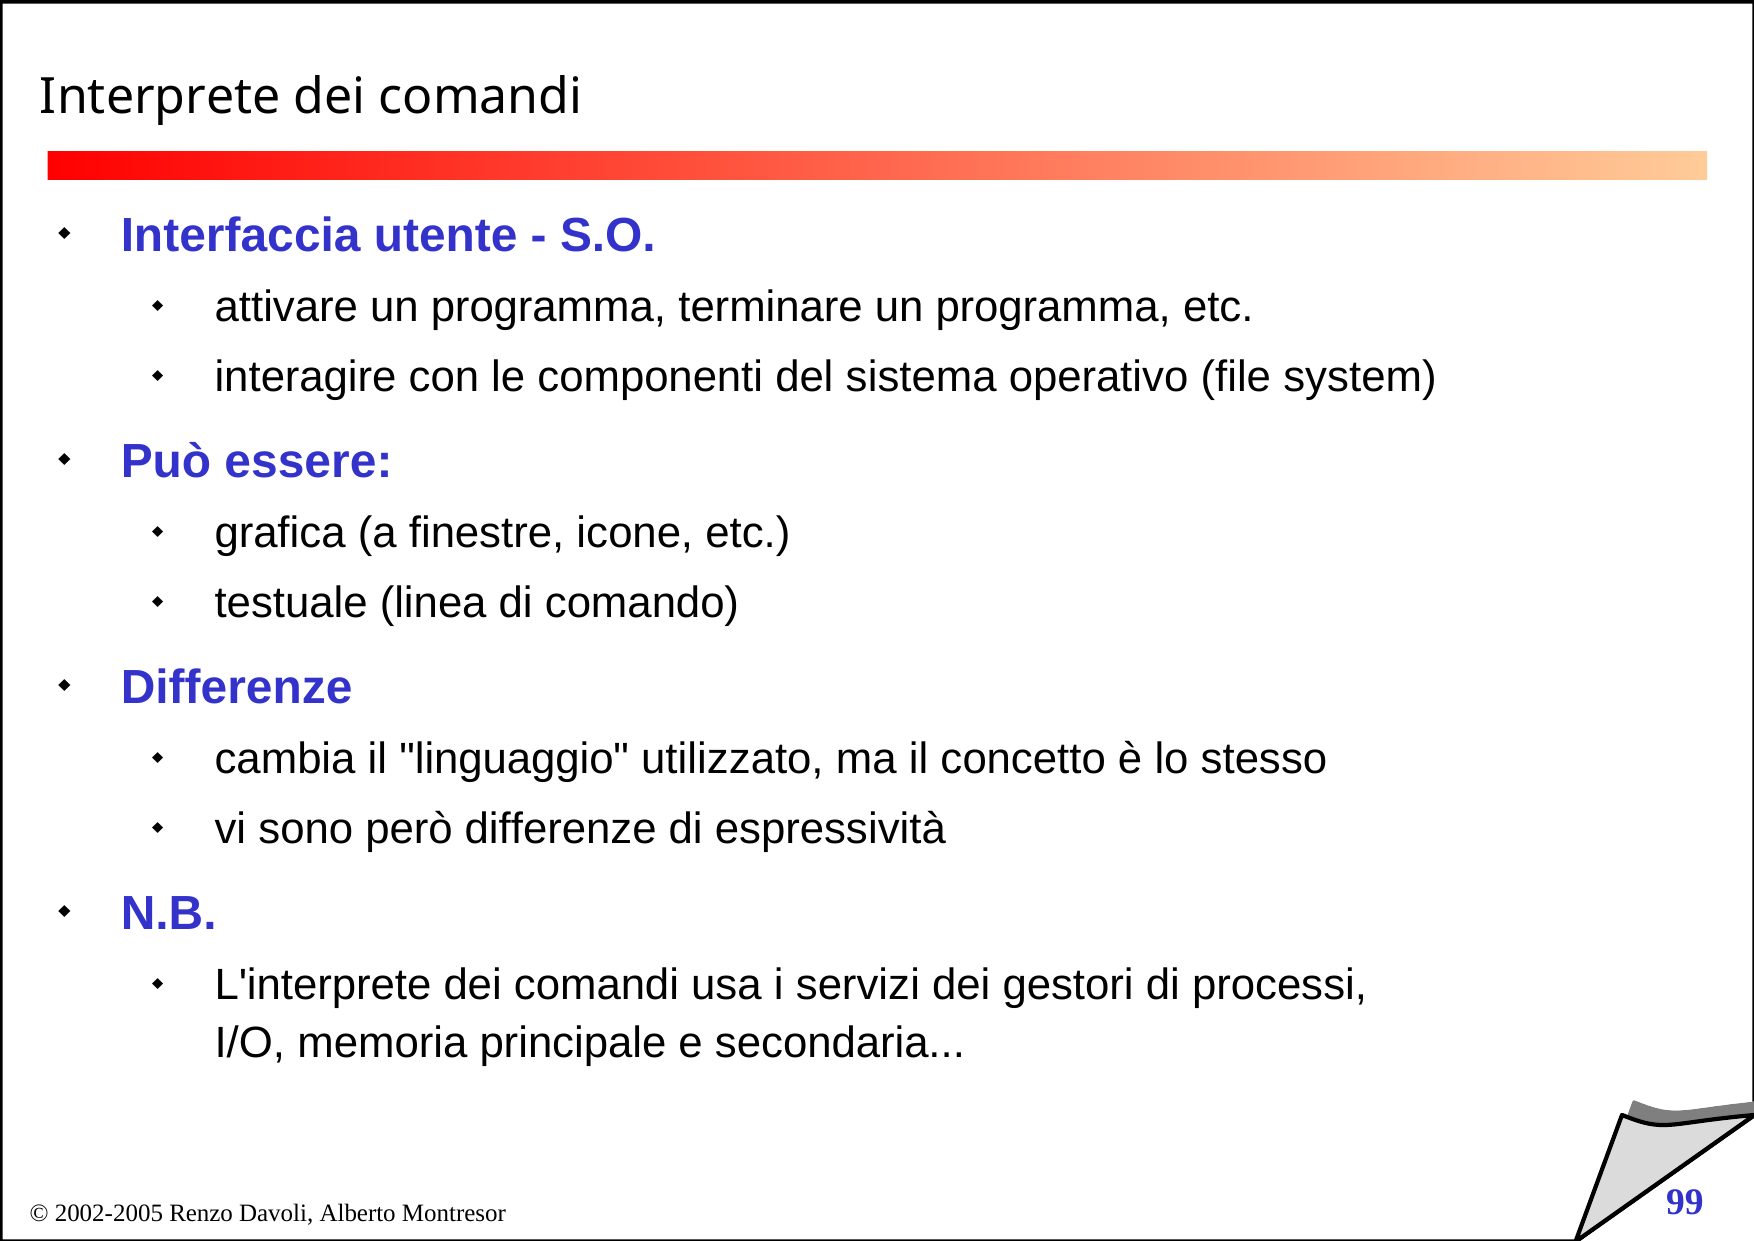

# Interprete dei comandi
Interfaccia utente - S.O.
attivare un programma, terminare un programma, etc.
interagire con le componenti del sistema operativo (file system)
Può essere:
grafica (a finestre, icone, etc.)
testuale (linea di comando)
Differenze
cambia il "linguaggio" utilizzato, ma il concetto è lo stesso
vi sono però differenze di espressività
N.B.
L'interprete dei comandi usa i servizi dei gestori di processi,
I/O, memoria principale e secondaria...